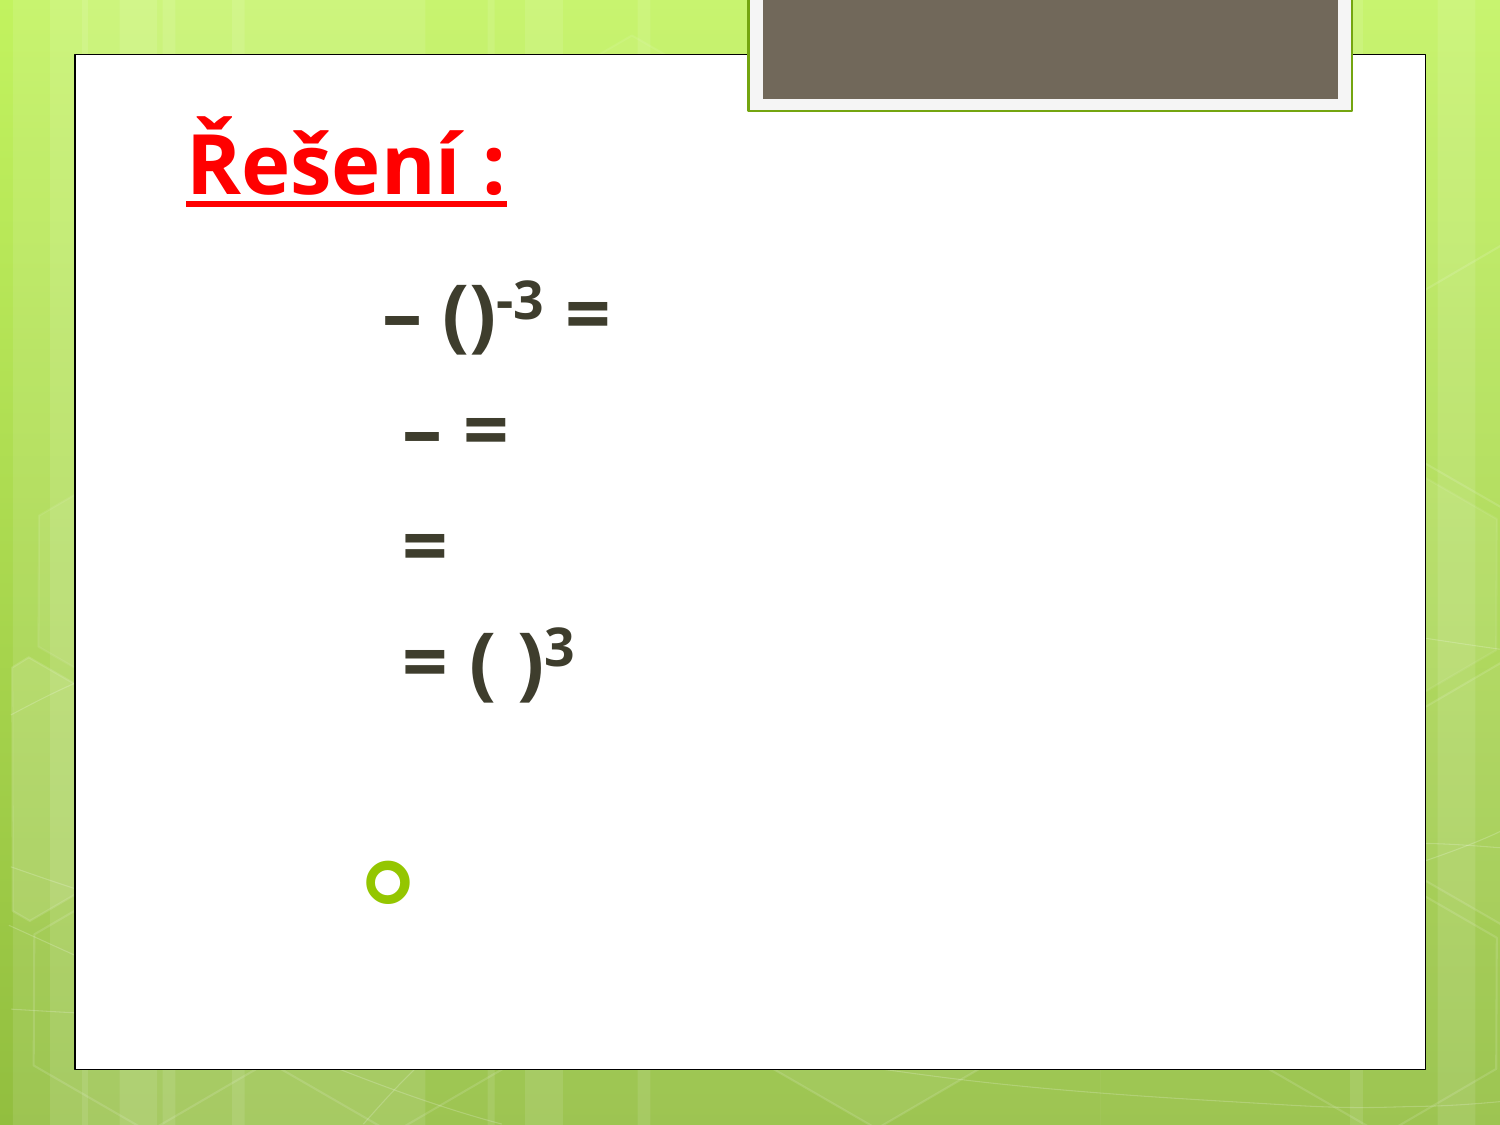

# Řešení :
 – ()-3 =
 – =
 =
 = ( )3